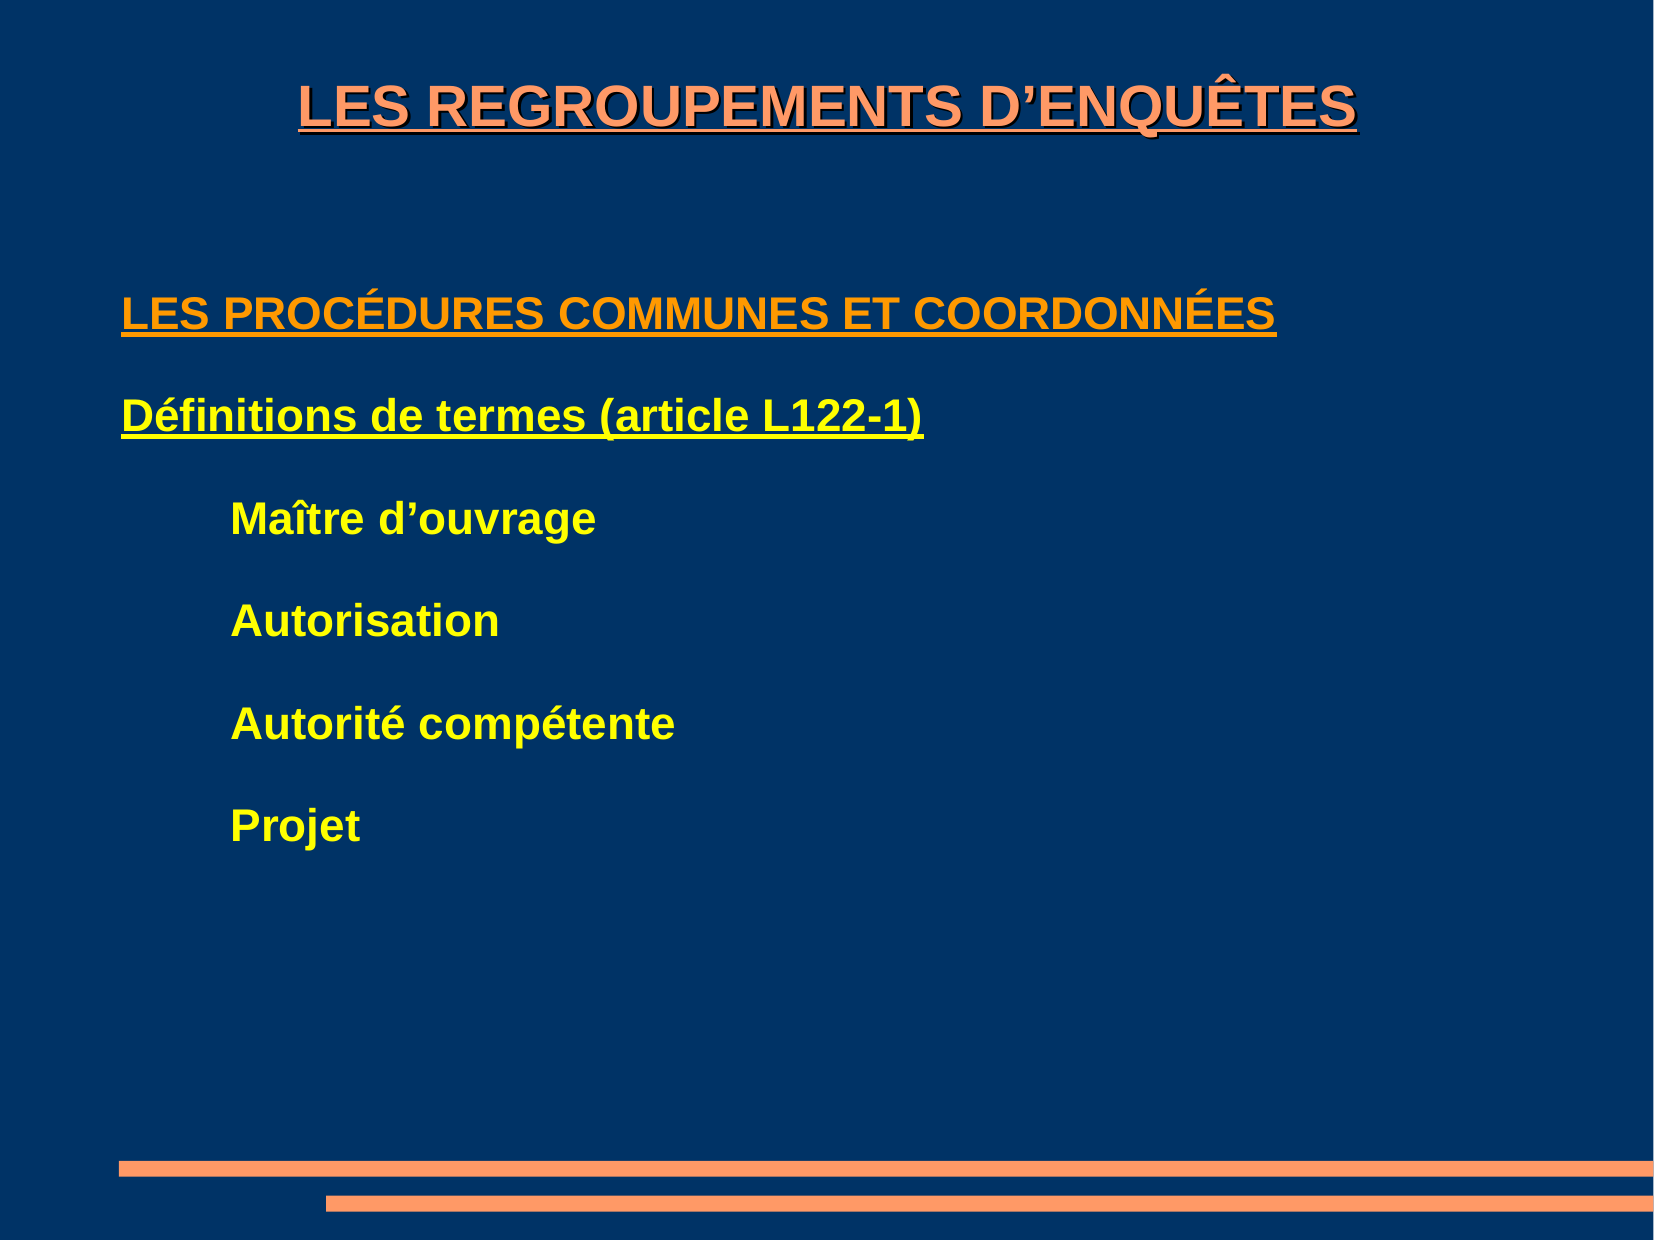

# LES REGROUPEMENTS D’ENQUÊTES
LES PROCÉDURES COMMUNES ET COORDONNÉES
Définitions de termes (article L122-1)
	Maître d’ouvrage
	Autorisation
	Autorité compétente
	Projet